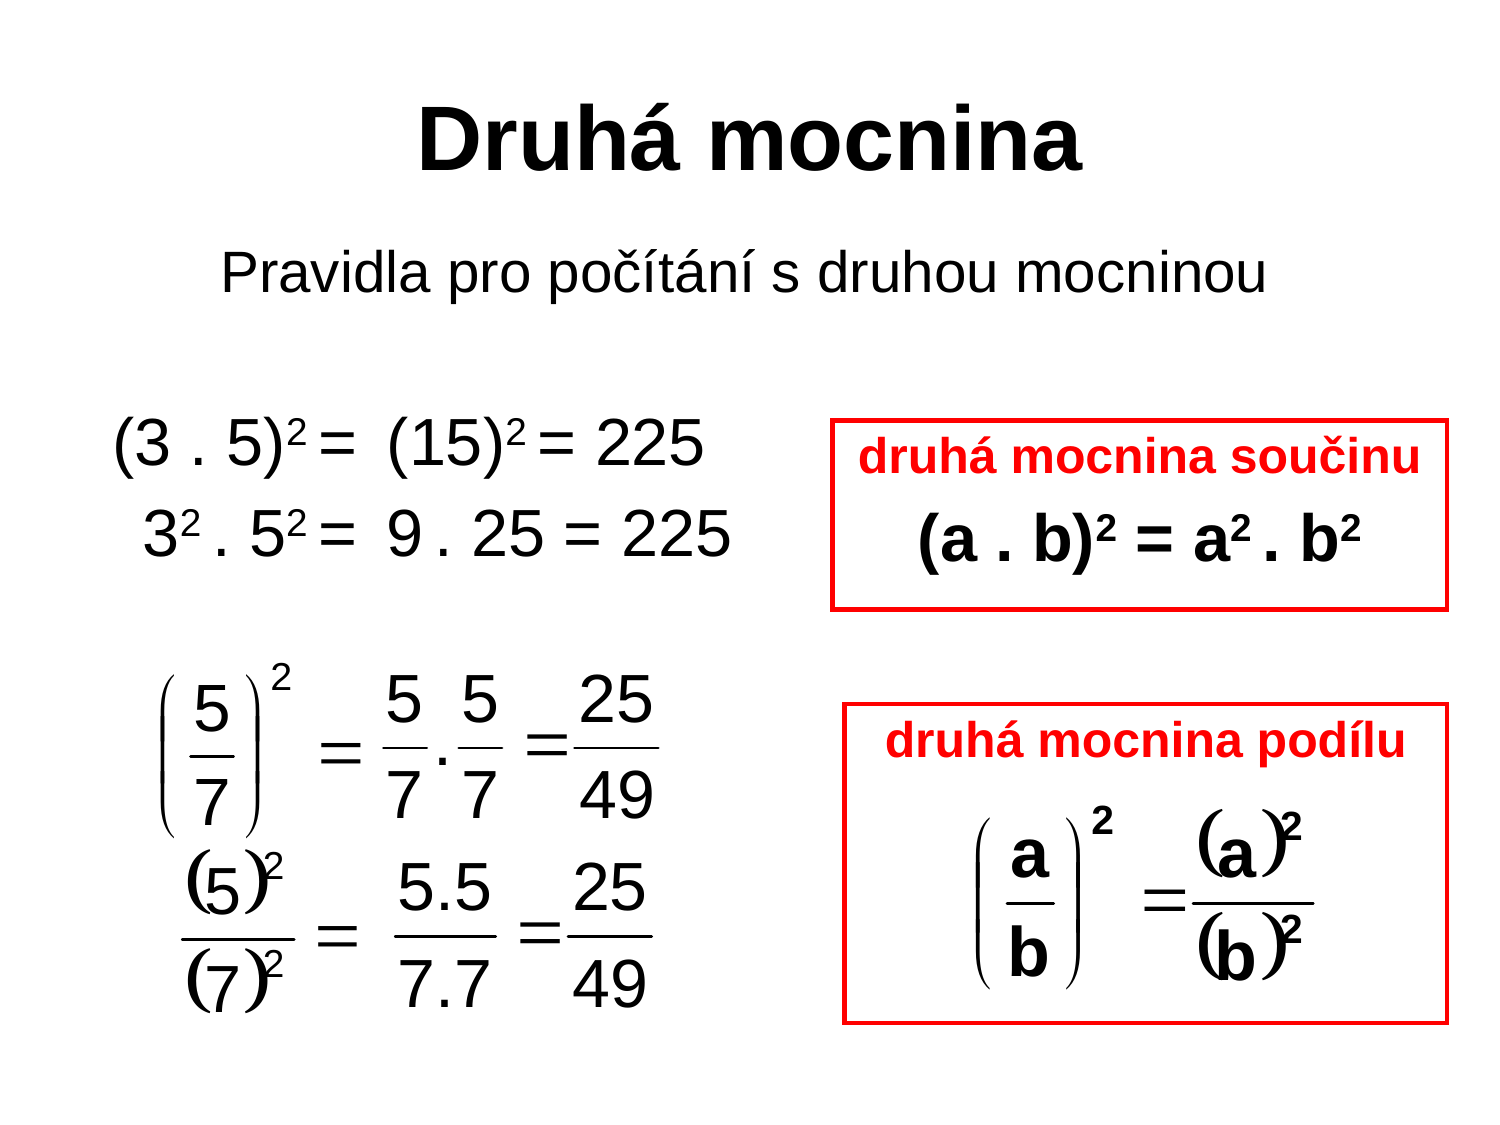

# Druhá mocnina
Pravidla pro počítání s druhou mocninou
(3 . 5)2 =
32 . 52 =
(15)2 = 225
9 . 25 = 225
druhá mocnina součinu
(a . b)2 = a2 . b2
druhá mocnina podílu